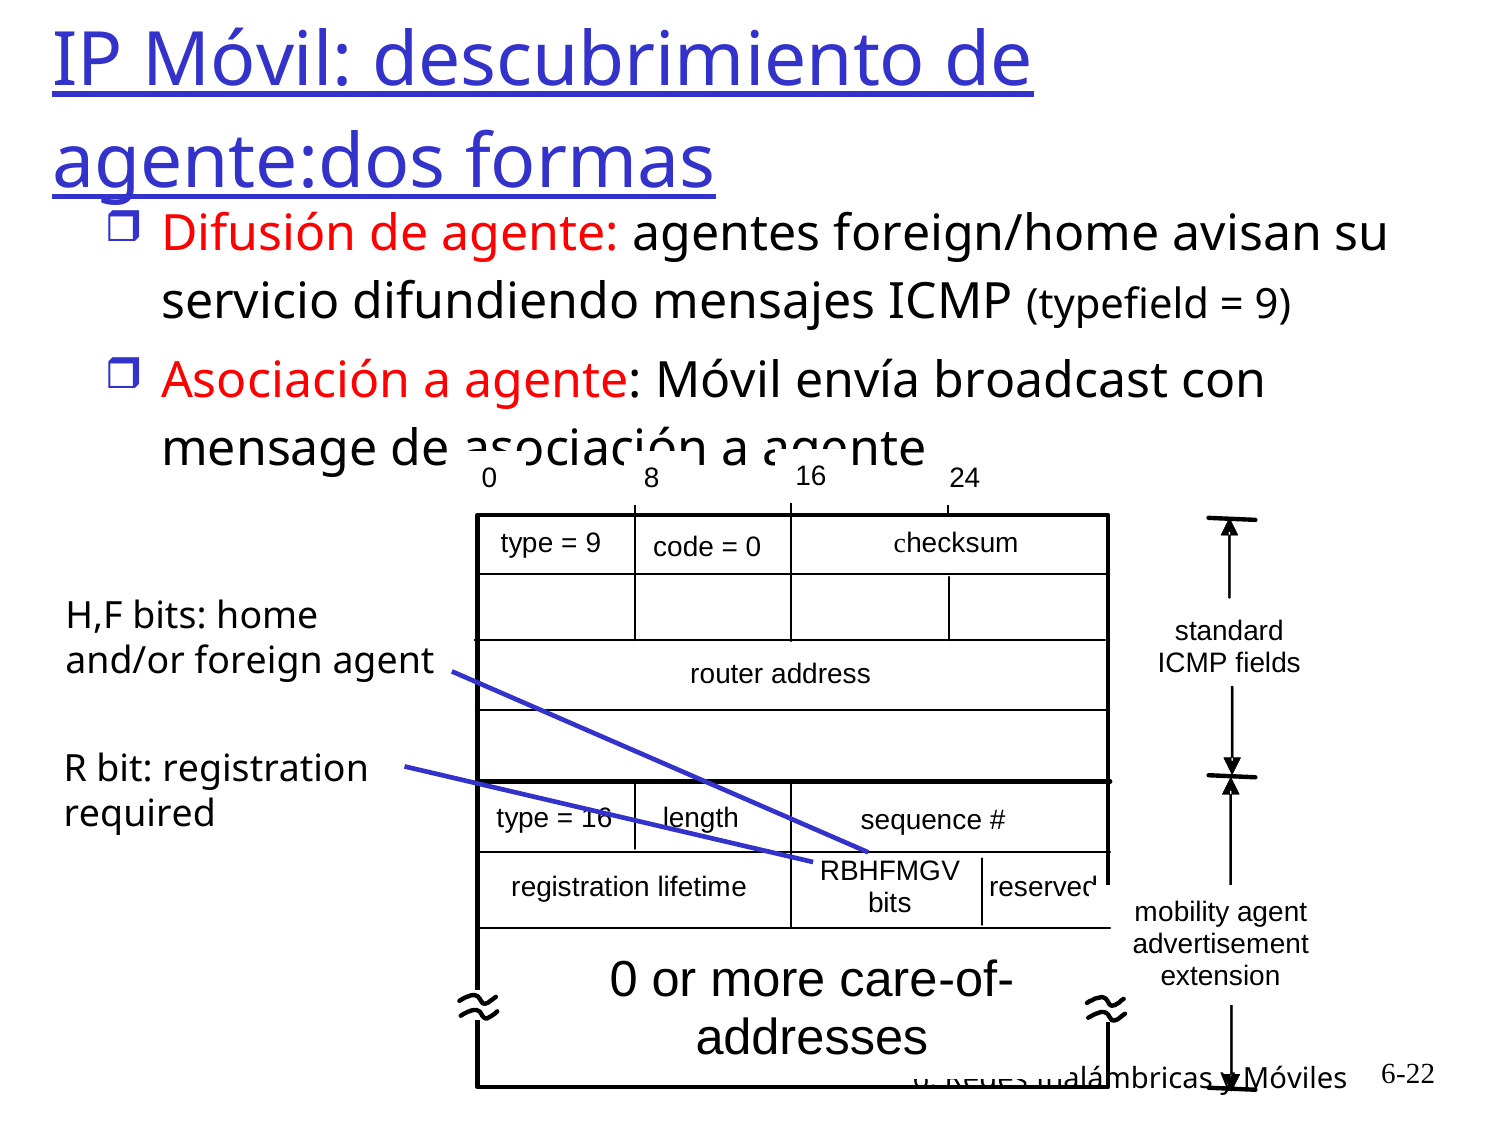

# IP Móvil: descubrimiento de agente:dos formas
Difusión de agente: agentes foreign/home avisan su servicio difundiendo mensajes ICMP (typefield = 9)
Asociación a agente: Móvil envía broadcast con mensage de asociación a agente.
H,F bits: home and/or foreign agent
R bit: registration required
22